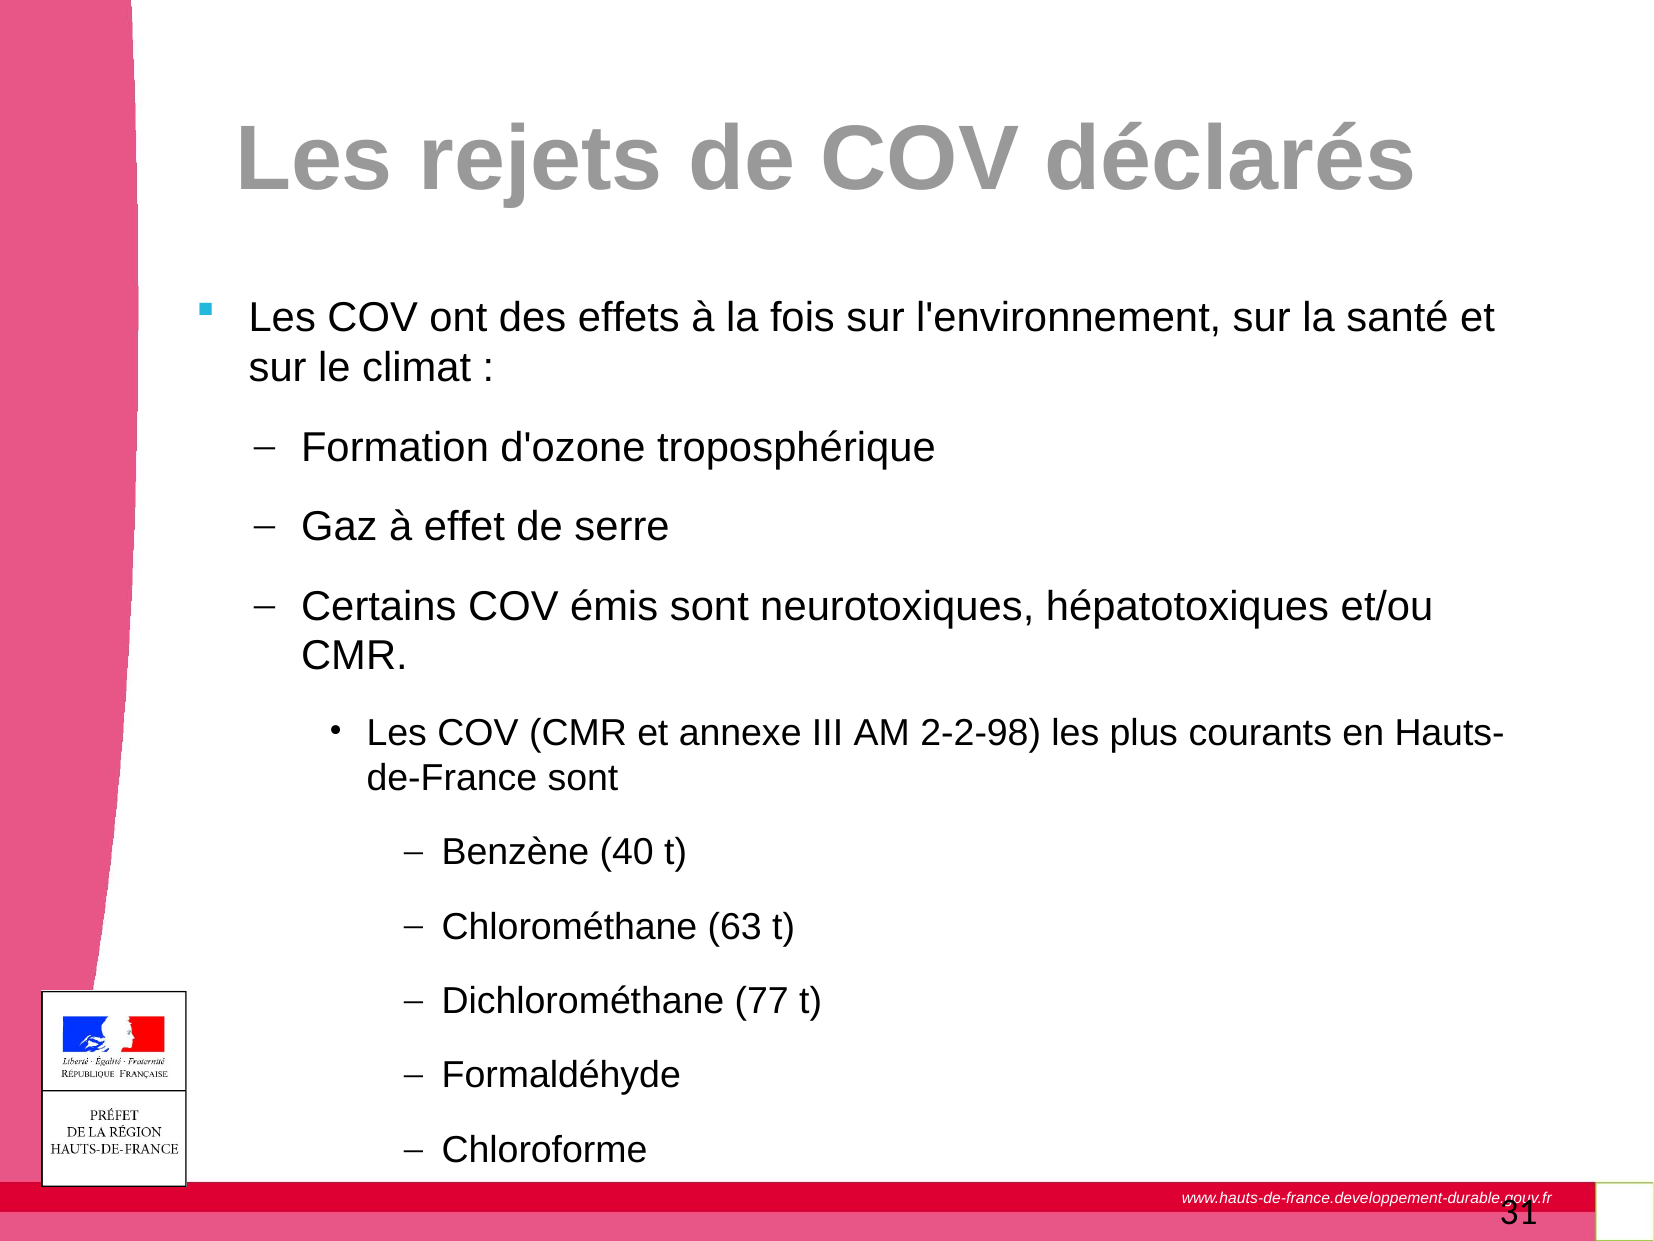

Les rejets de COV déclarés
Les COV ont des effets à la fois sur l'environnement, sur la santé et sur le climat :
Formation d'ozone troposphérique
Gaz à effet de serre
Certains COV émis sont neurotoxiques, hépatotoxiques et/ou CMR.
Les COV (CMR et annexe III AM 2-2-98) les plus courants en Hauts-de-France sont
Benzène (40 t)
Chlorométhane (63 t)
Dichlorométhane (77 t)
Formaldéhyde
Chloroforme